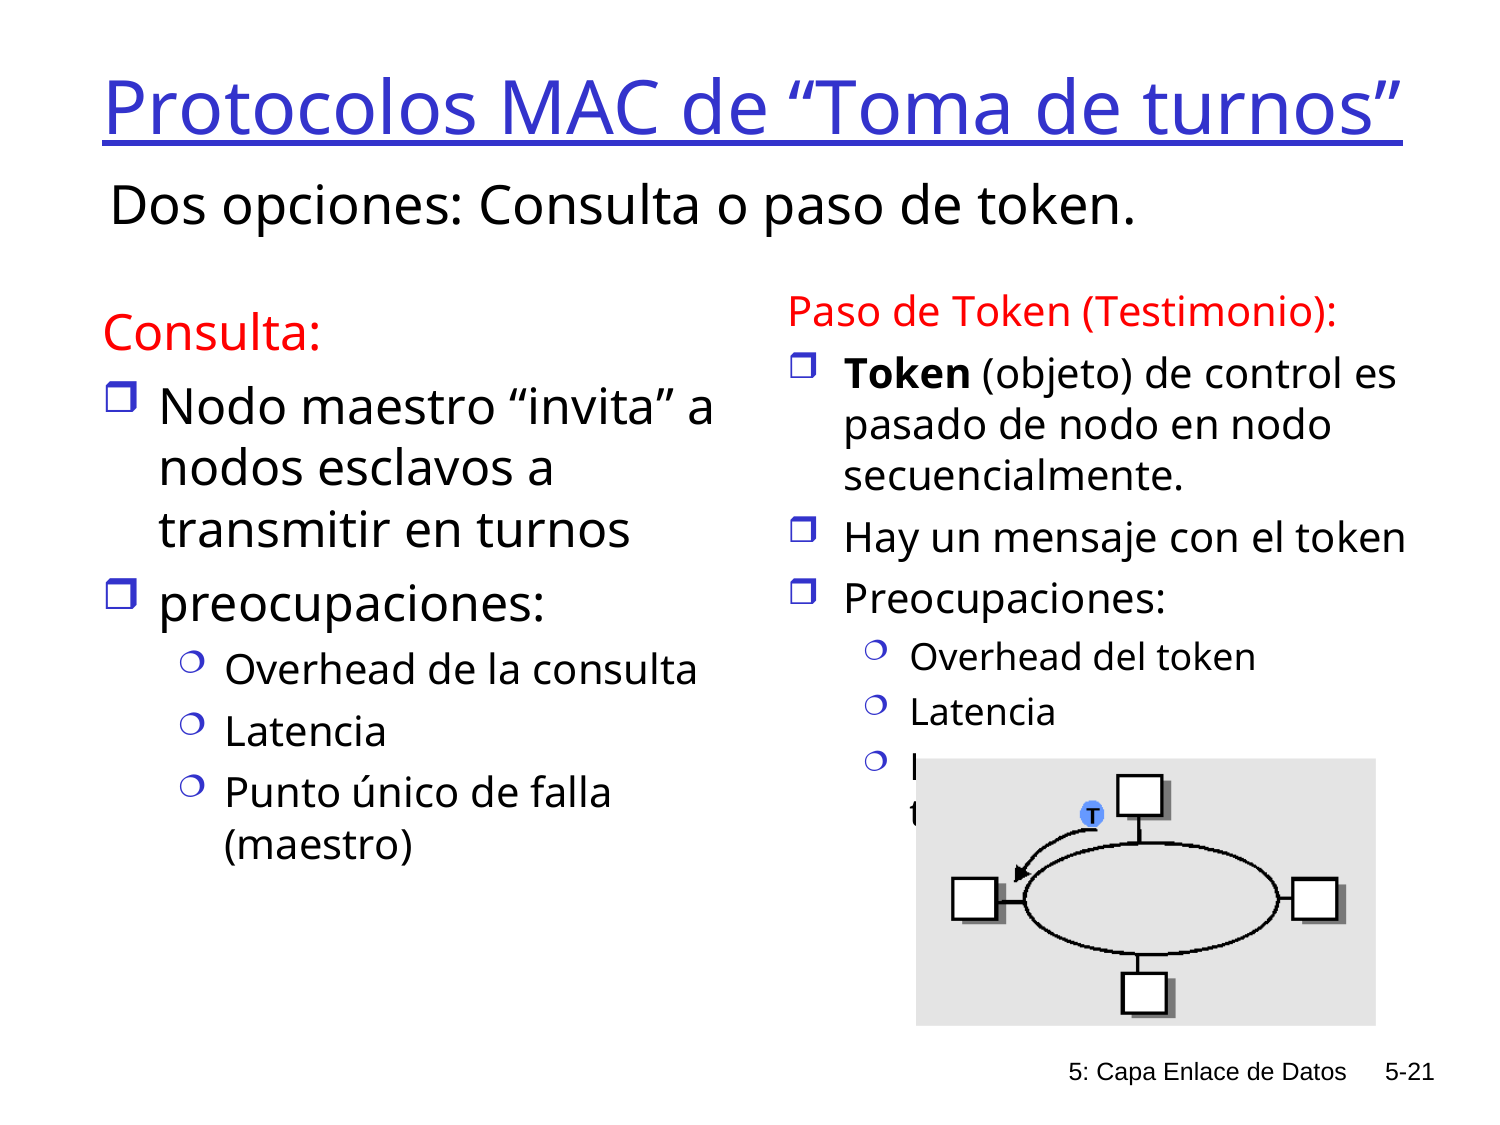

# Protocolos MAC de “Toma de turnos”
Dos opciones: Consulta o paso de token.
Paso de Token (Testimonio):
Token (objeto) de control es pasado de nodo en nodo secuencialmente.
Hay un mensaje con el token
Preocupaciones:
Overhead del token
Latencia
Punto único de falla (el token)
Consulta:
Nodo maestro “invita” a nodos esclavos a transmitir en turnos
preocupaciones:
Overhead de la consulta
Latencia
Punto único de falla (maestro)
21